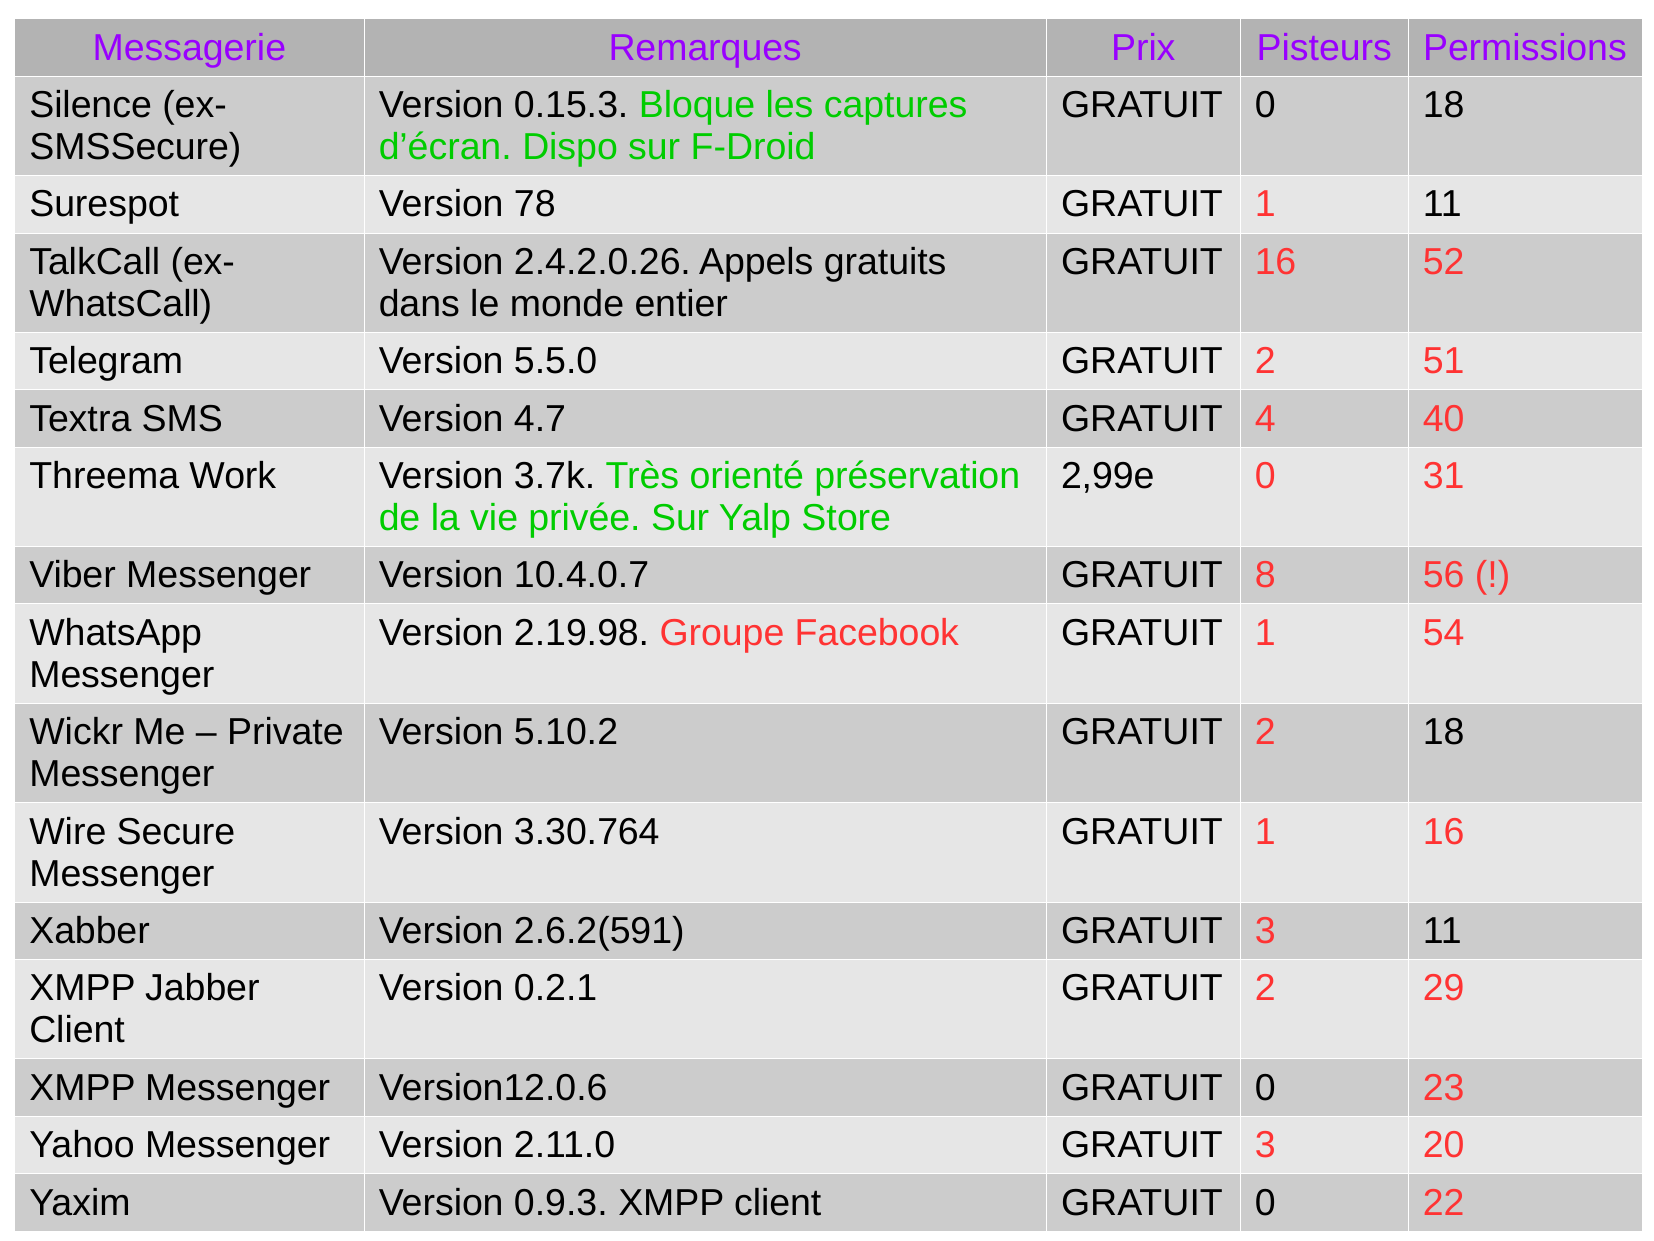

| Messagerie | Remarques | Prix | Pisteurs | Permissions |
| --- | --- | --- | --- | --- |
| Silence (ex-SMSSecure) | Version 0.15.3. Bloque les captures d’écran. Dispo sur F-Droid | GRATUIT | 0 | 18 |
| Surespot | Version 78 | GRATUIT | 1 | 11 |
| TalkCall (ex- WhatsCall) | Version 2.4.2.0.26. Appels gratuits dans le monde entier | GRATUIT | 16 | 52 |
| Telegram | Version 5.5.0 | GRATUIT | 2 | 51 |
| Textra SMS | Version 4.7 | GRATUIT | 4 | 40 |
| Threema Work | Version 3.7k. Très orienté préservation de la vie privée. Sur Yalp Store | 2,99e | 0 | 31 |
| Viber Messenger | Version 10.4.0.7 | GRATUIT | 8 | 56 (!) |
| WhatsApp Messenger | Version 2.19.98. Groupe Facebook | GRATUIT | 1 | 54 |
| Wickr Me – Private Messenger | Version 5.10.2 | GRATUIT | 2 | 18 |
| Wire Secure Messenger | Version 3.30.764 | GRATUIT | 1 | 16 |
| Xabber | Version 2.6.2(591) | GRATUIT | 3 | 11 |
| XMPP Jabber Client | Version 0.2.1 | GRATUIT | 2 | 29 |
| XMPP Messenger | Version12.0.6 | GRATUIT | 0 | 23 |
| Yahoo Messenger | Version 2.11.0 | GRATUIT | 3 | 20 |
| Yaxim | Version 0.9.3. XMPP client | GRATUIT | 0 | 22 |